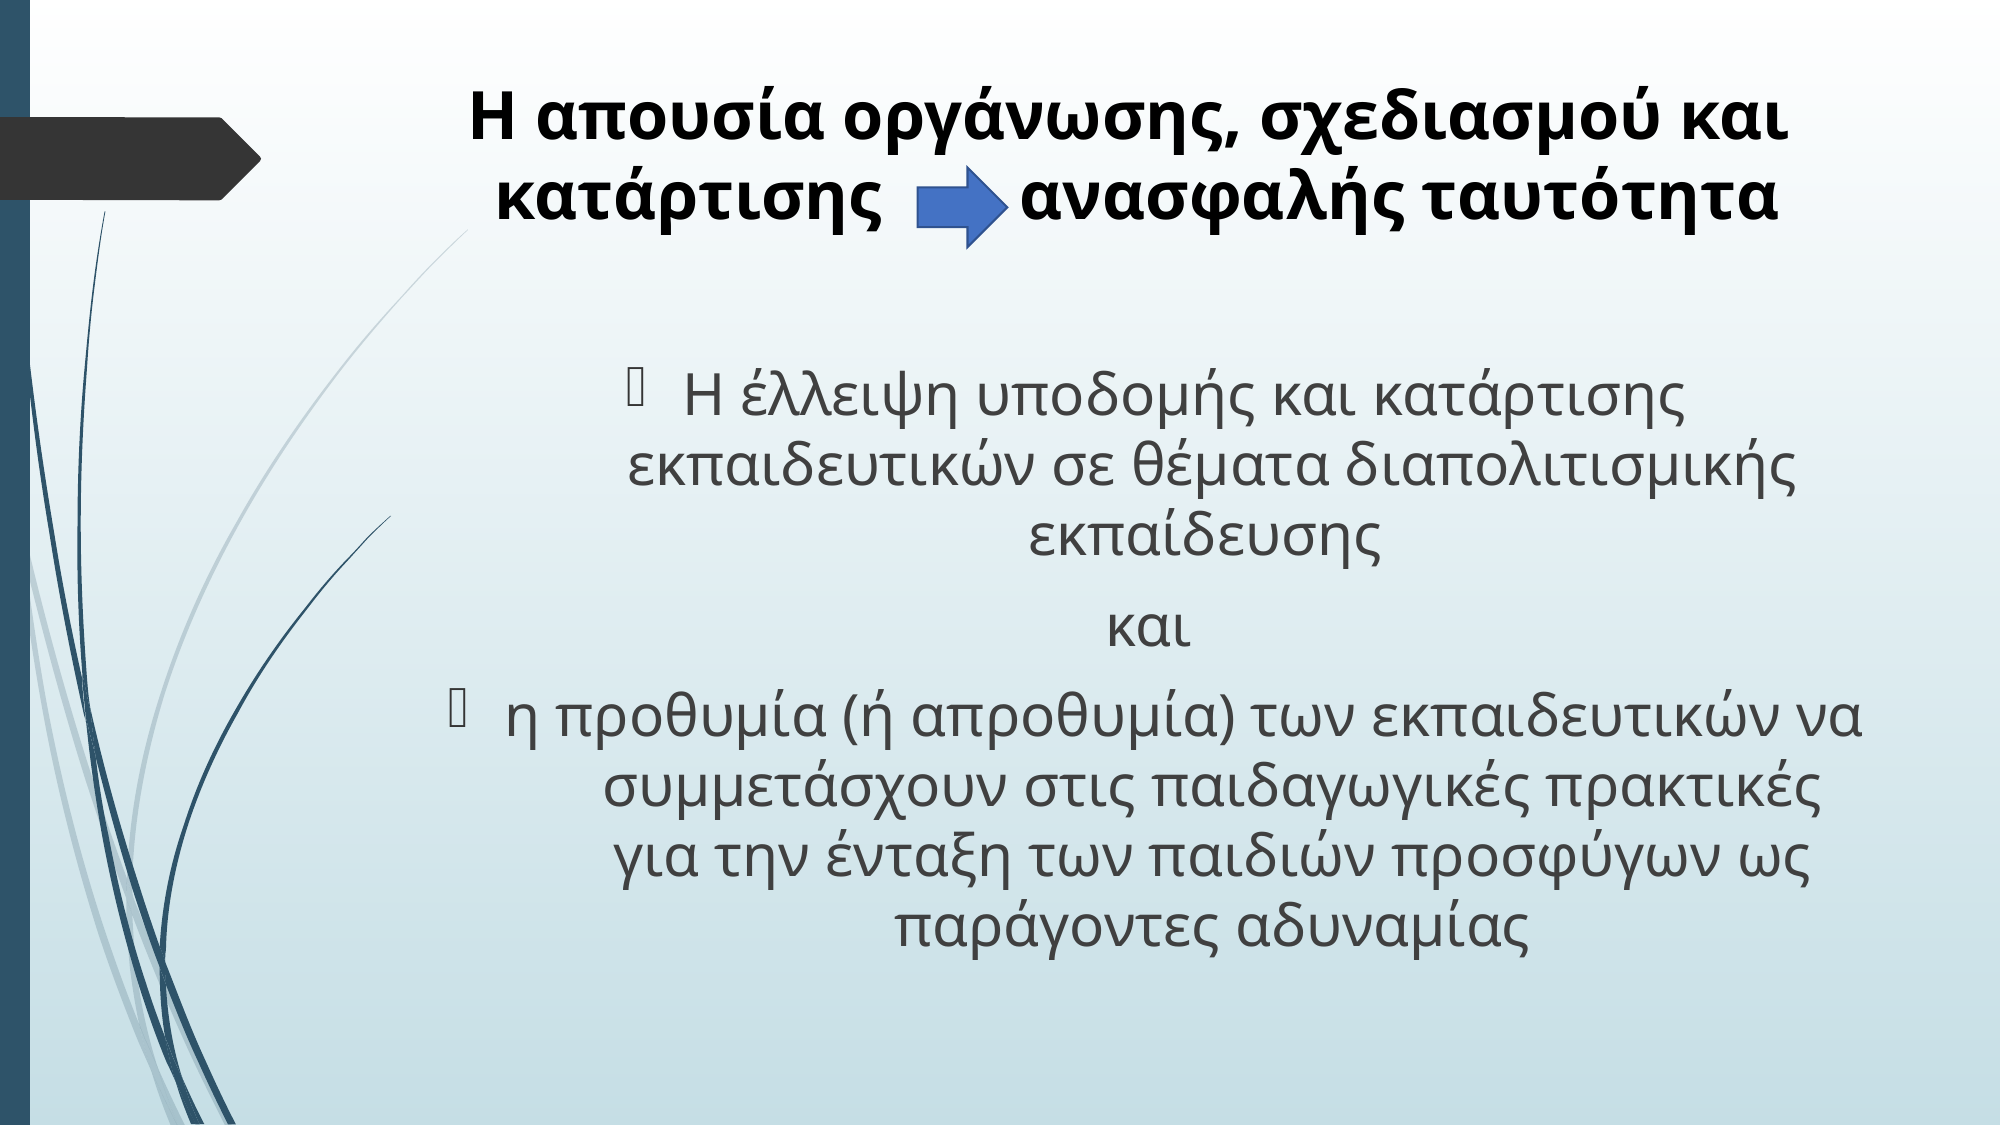

# Η απουσία οργάνωσης, σχεδιασμού και κατάρτισης ανασφαλής ταυτότητα
Η έλλειψη υποδομής και κατάρτισης εκπαιδευτικών σε θέματα διαπολιτισμικής εκπαίδευσης
και
η προθυμία (ή απροθυμία) των εκπαιδευτικών να συμμετάσχουν στις παιδαγωγικές πρακτικές για την ένταξη των παιδιών προσφύγων ως παράγοντες αδυναμίας